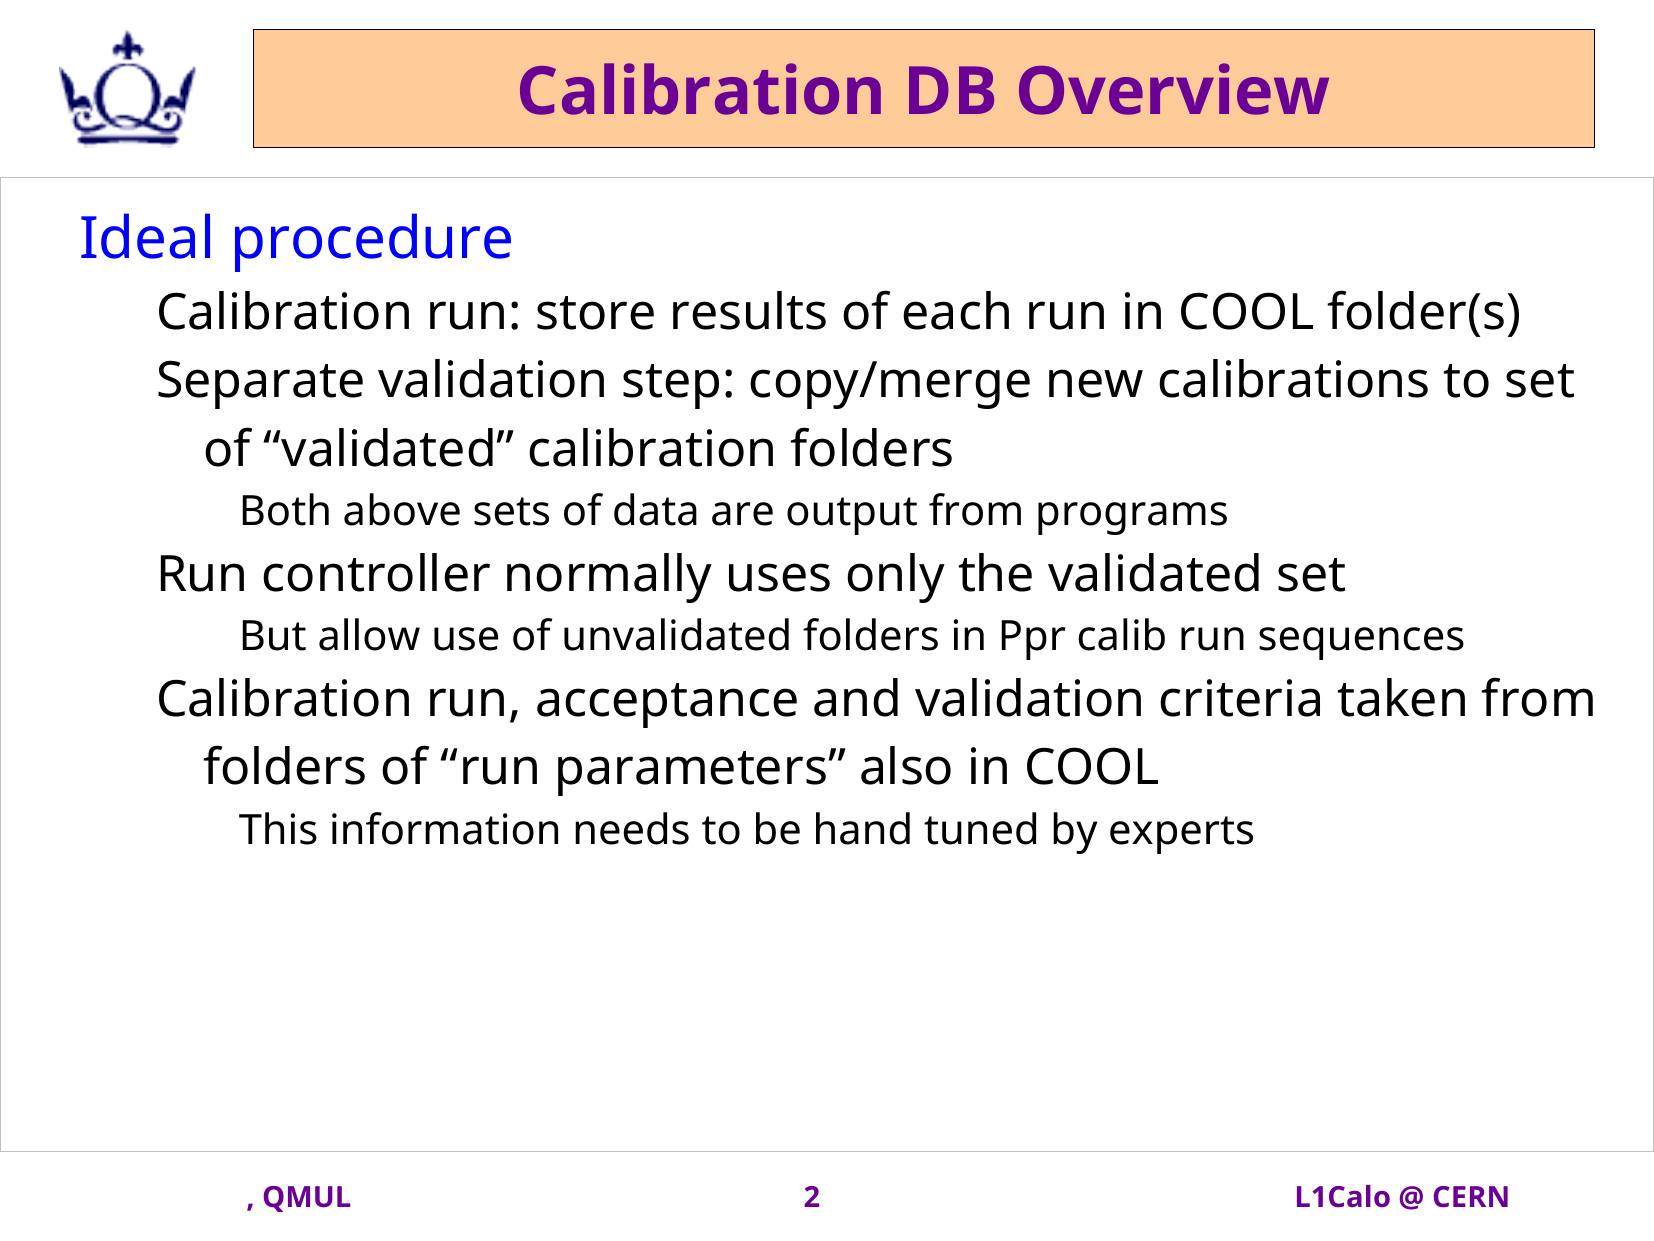

# Calibration DB Overview
Ideal procedure
Calibration run: store results of each run in COOL folder(s)
Separate validation step: copy/merge new calibrations to set of “validated” calibration folders
Both above sets of data are output from programs
Run controller normally uses only the validated set
But allow use of unvalidated folders in Ppr calib run sequences
Calibration run, acceptance and validation criteria taken from folders of “run parameters” also in COOL
This information needs to be hand tuned by experts